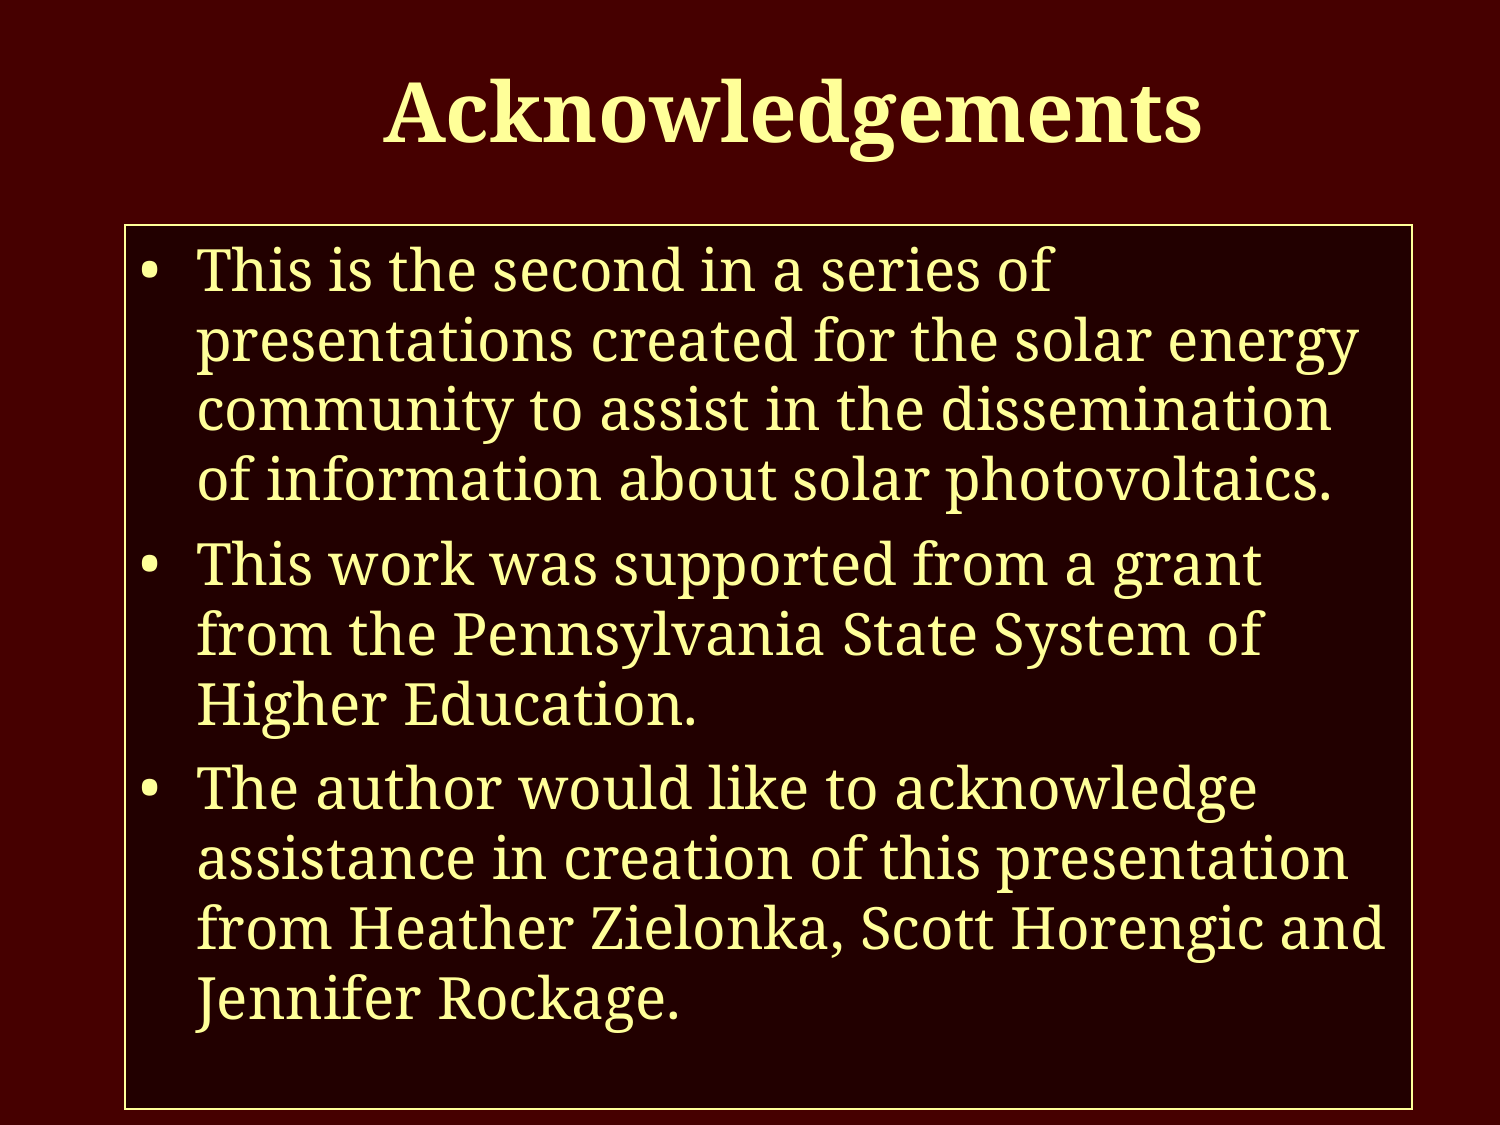

# Acknowledgements
This is the second in a series of presentations created for the solar energy community to assist in the dissemination of information about solar photovoltaics.
This work was supported from a grant from the Pennsylvania State System of Higher Education.
The author would like to acknowledge assistance in creation of this presentation from Heather Zielonka, Scott Horengic and Jennifer Rockage.
Engineering Photovoltaic Systems
43